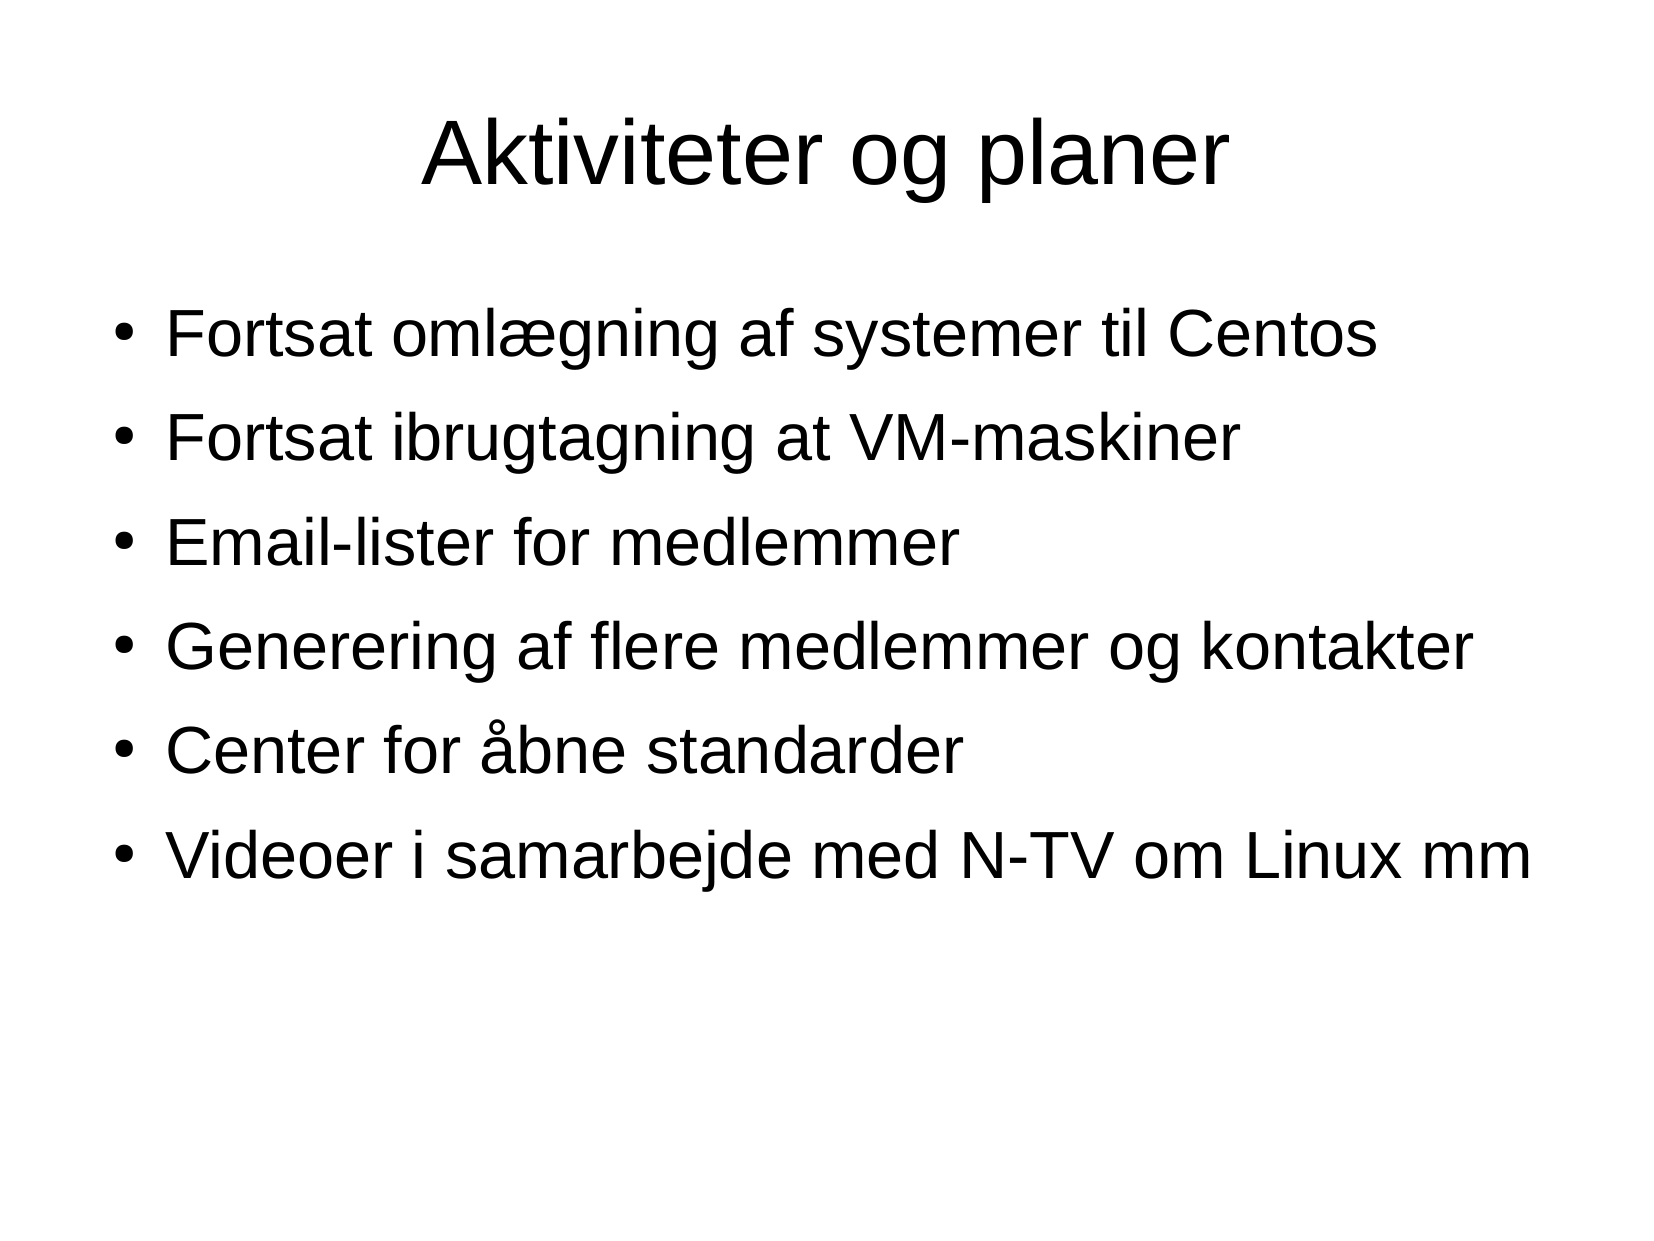

# Aktiviteter og planer
Fortsat omlægning af systemer til Centos
Fortsat ibrugtagning at VM-maskiner
Email-lister for medlemmer
Generering af flere medlemmer og kontakter
Center for åbne standarder
Videoer i samarbejde med N-TV om Linux mm